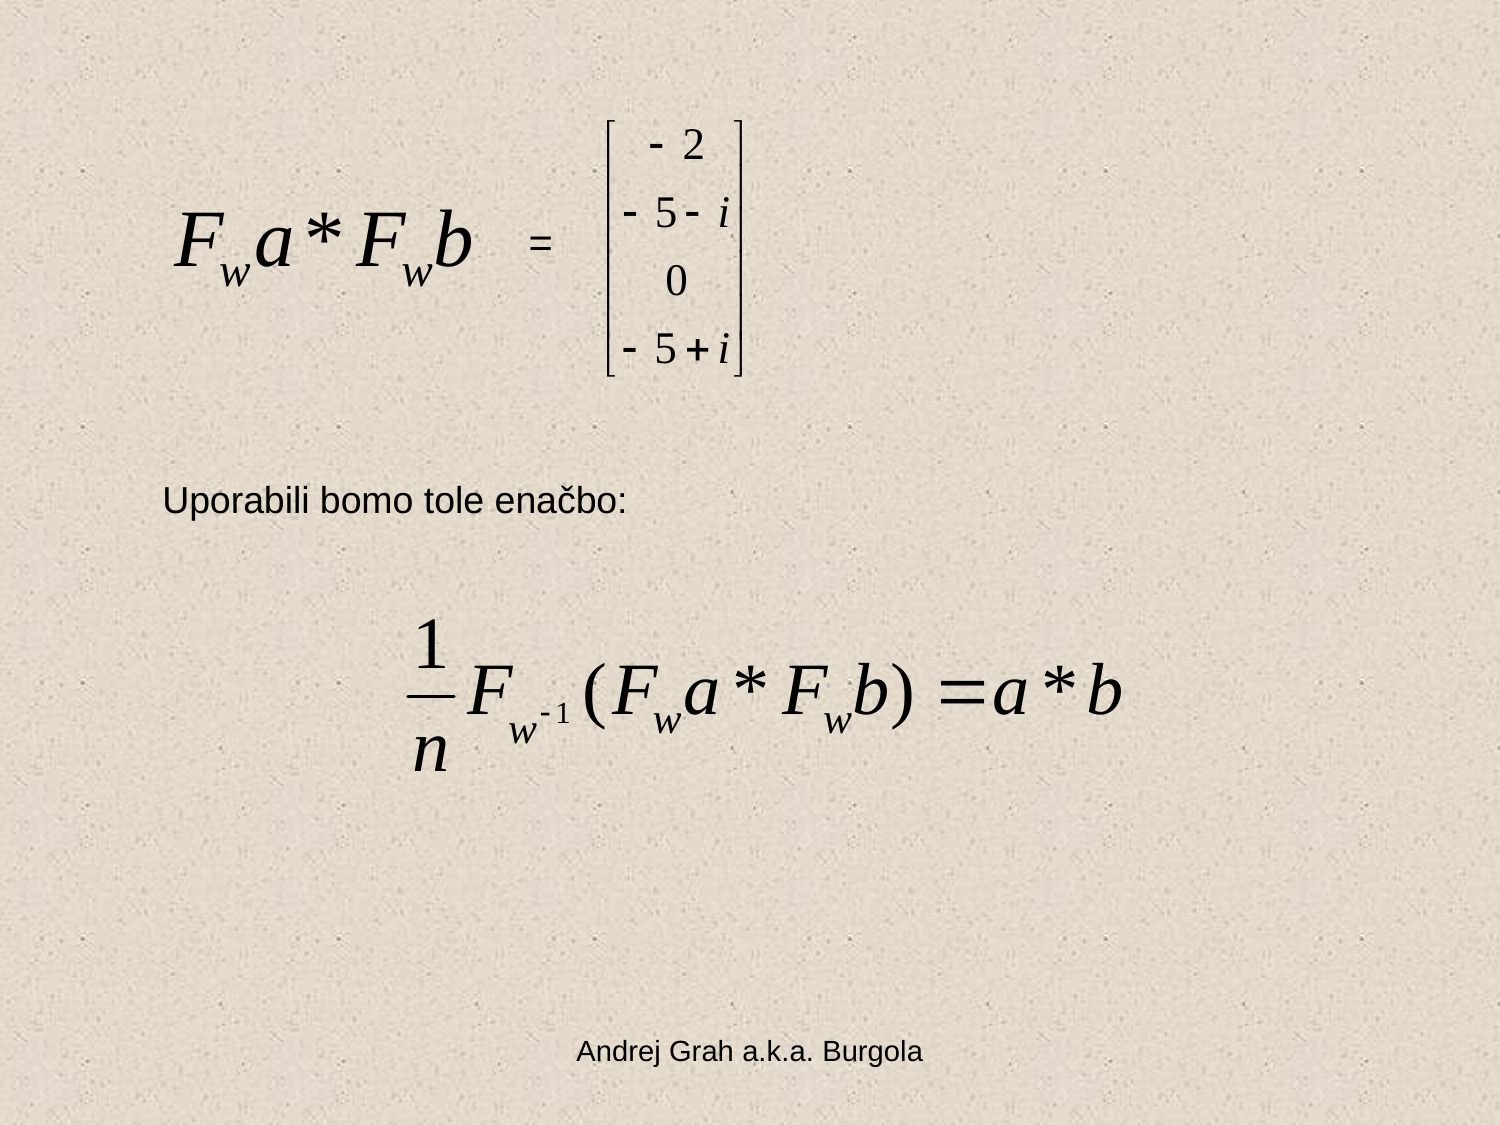

=
Uporabili bomo tole enačbo:
Andrej Grah a.k.a. Burgola